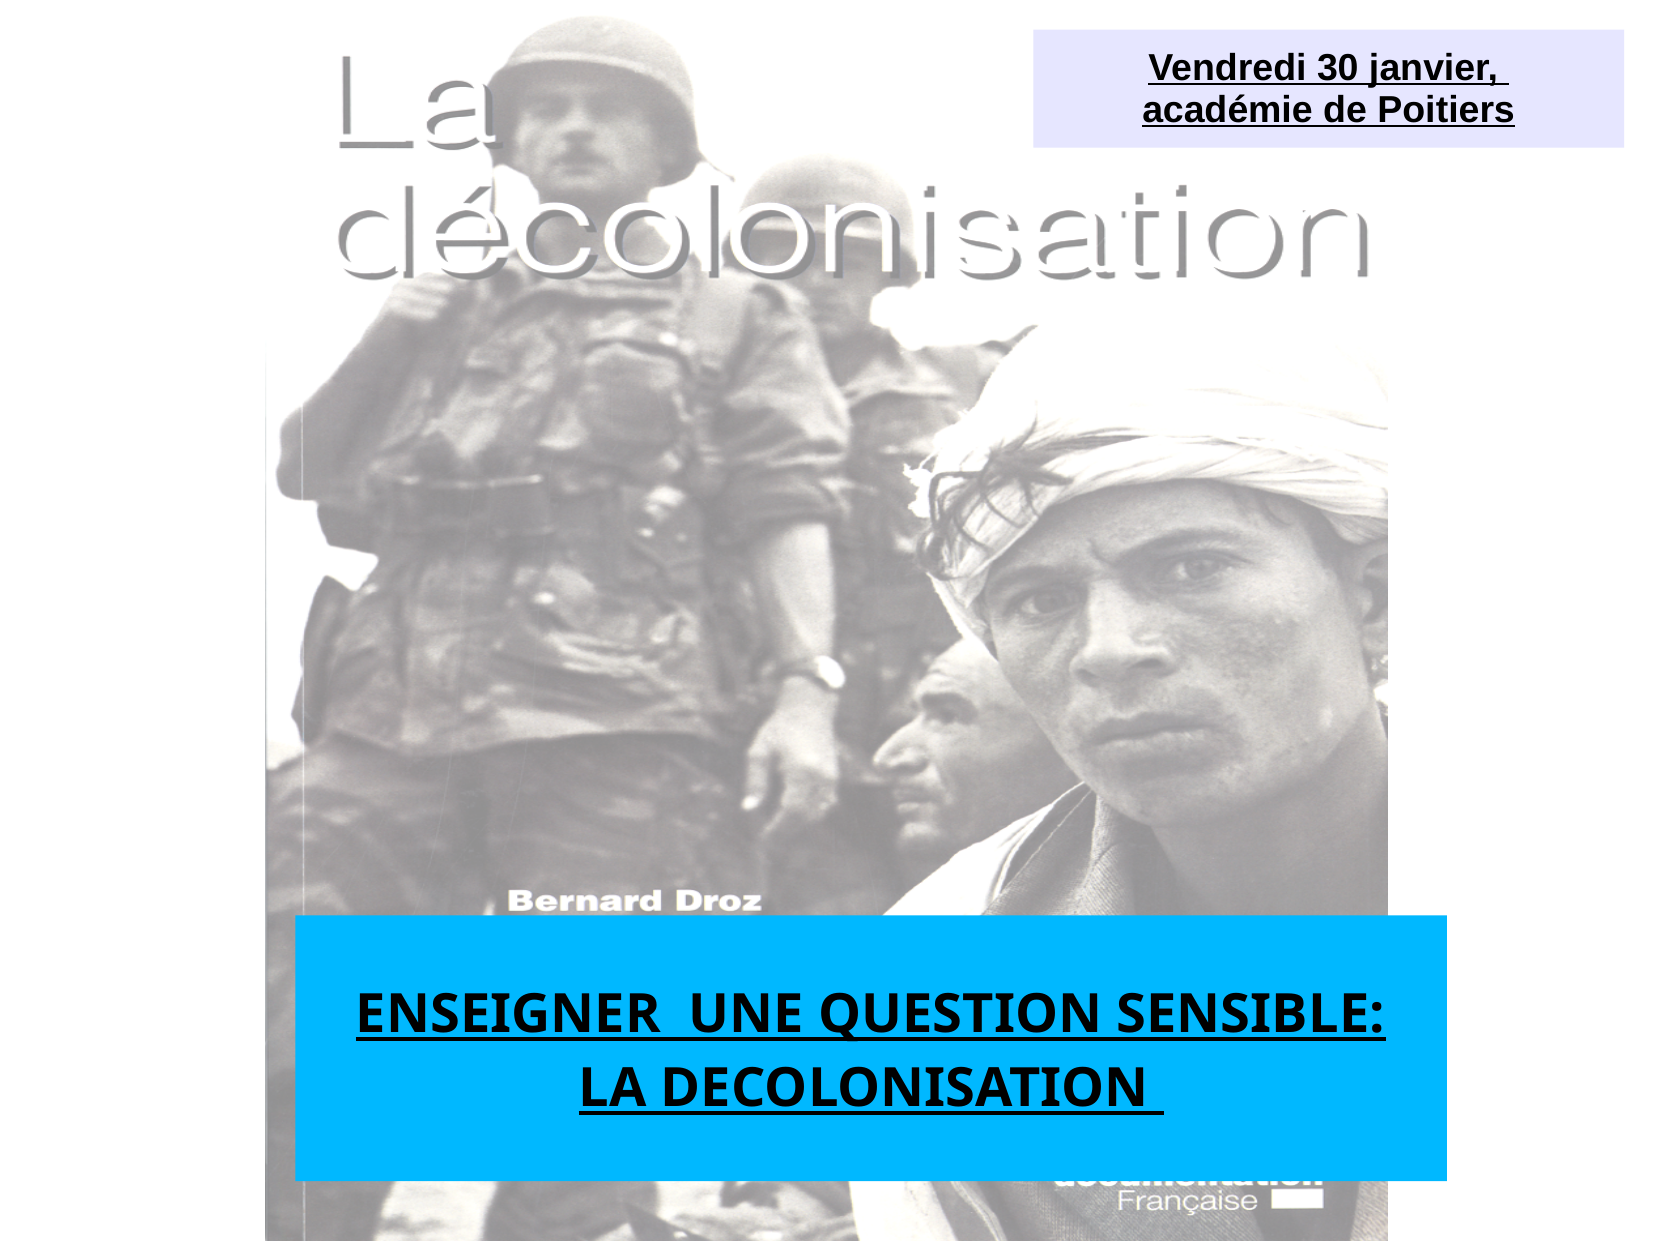

Vendredi 30 janvier,
académie de Poitiers
ENSEIGNER UNE QUESTION SENSIBLE:
LA DECOLONISATION